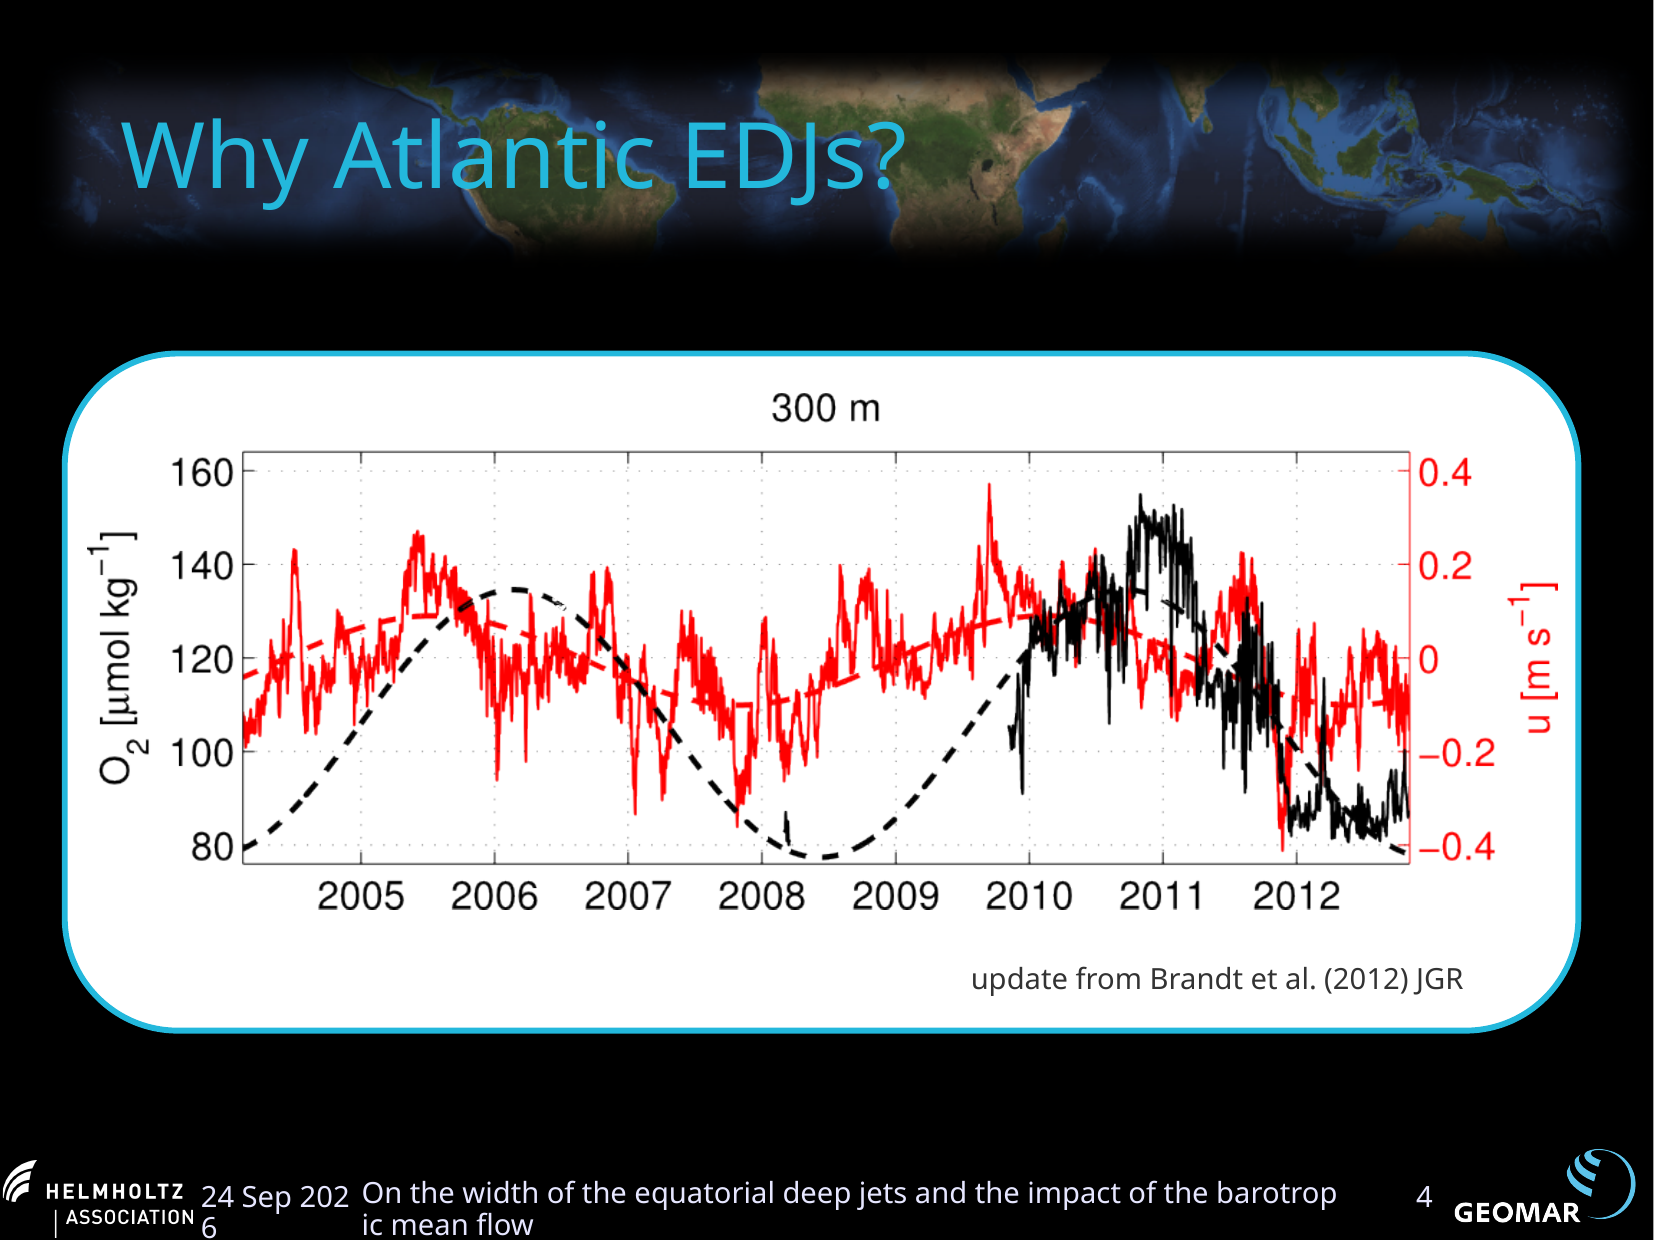

# Why Atlantic EDJs?
 update from Brandt et al. (2012) JGR
On the width of the equatorial deep jets and the impact of the barotropic mean flow
4